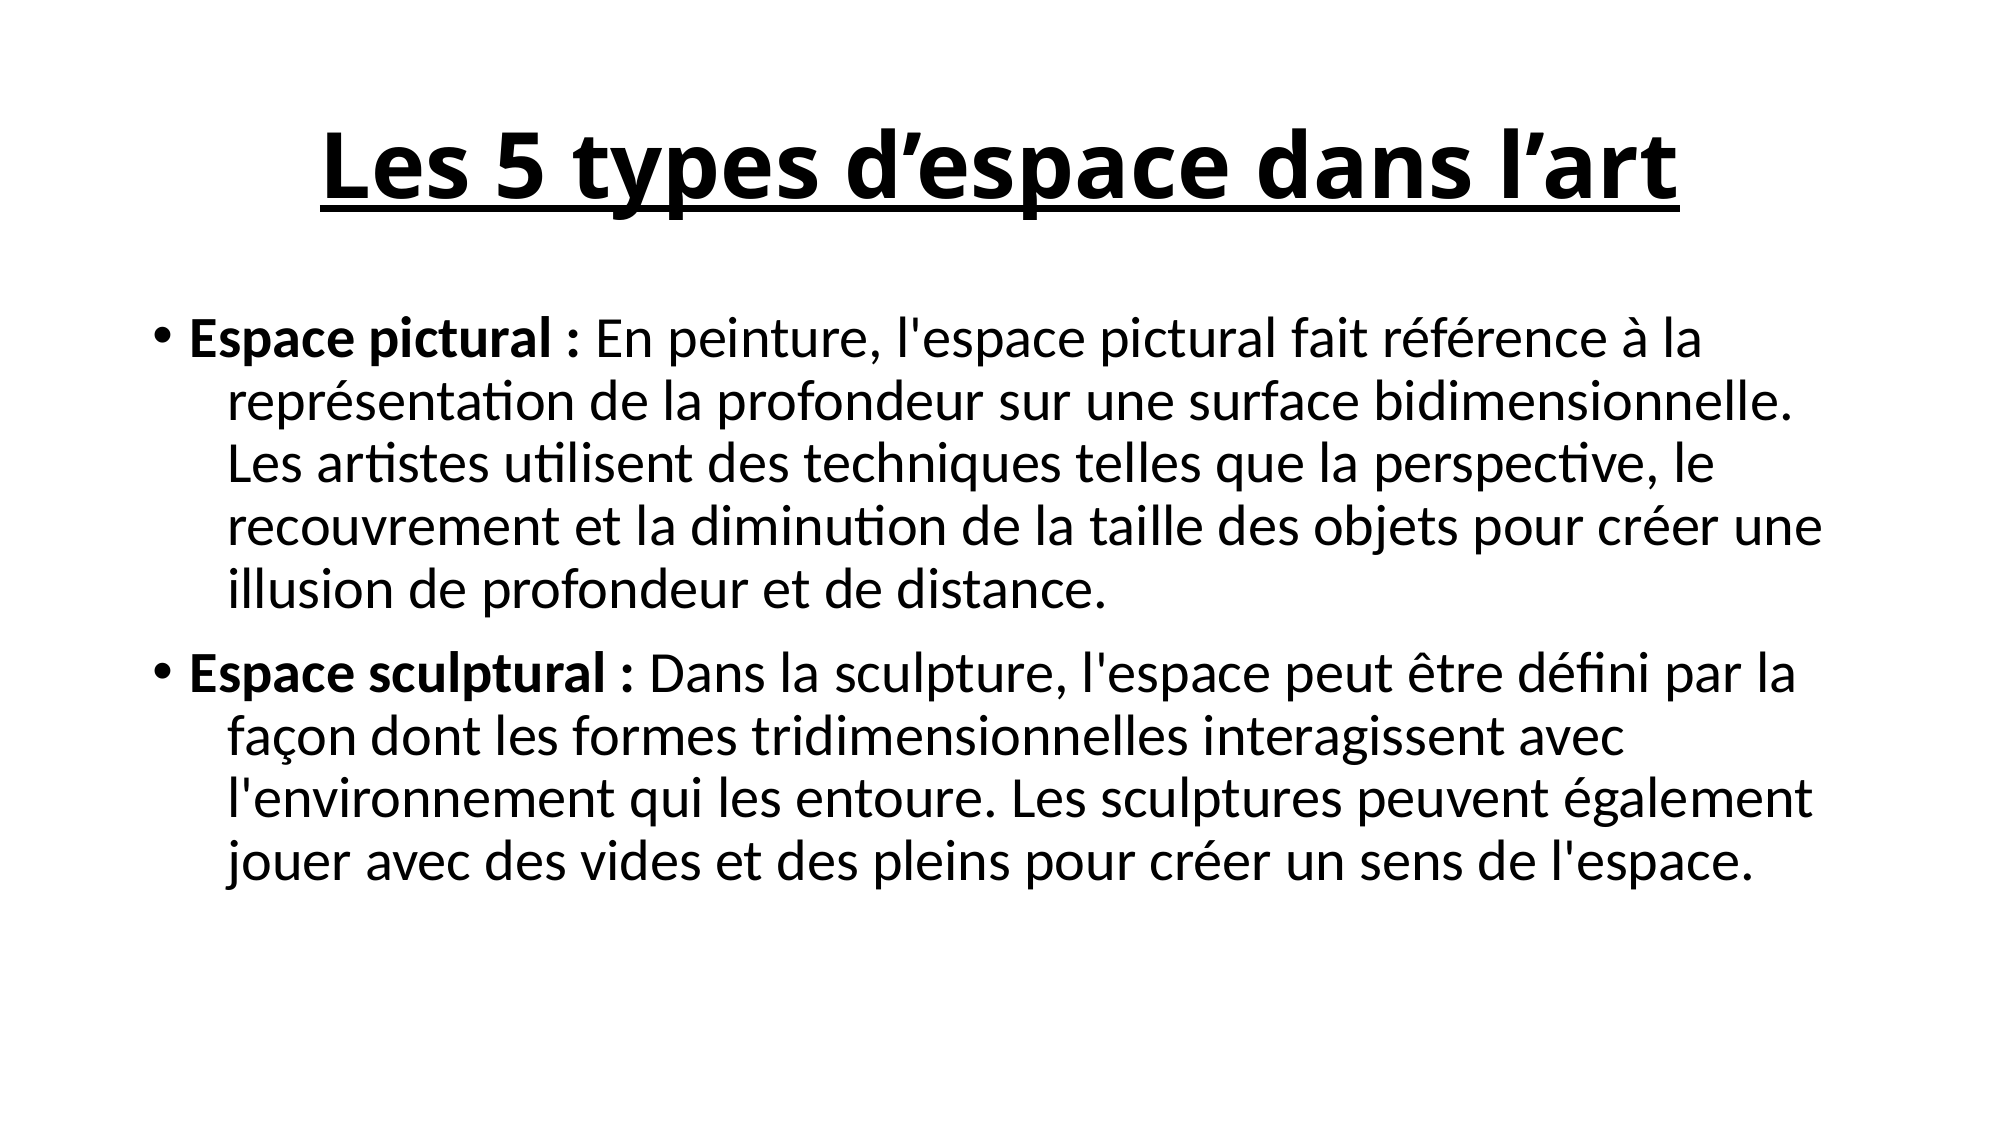

# Les 5 types d’espace dans l’art
Espace pictural : En peinture, l'espace pictural fait référence à la représentation de la profondeur sur une surface bidimensionnelle. Les artistes utilisent des techniques telles que la perspective, le recouvrement et la diminution de la taille des objets pour créer une illusion de profondeur et de distance.
Espace sculptural : Dans la sculpture, l'espace peut être défini par la façon dont les formes tridimensionnelles interagissent avec l'environnement qui les entoure. Les sculptures peuvent également jouer avec des vides et des pleins pour créer un sens de l'espace.